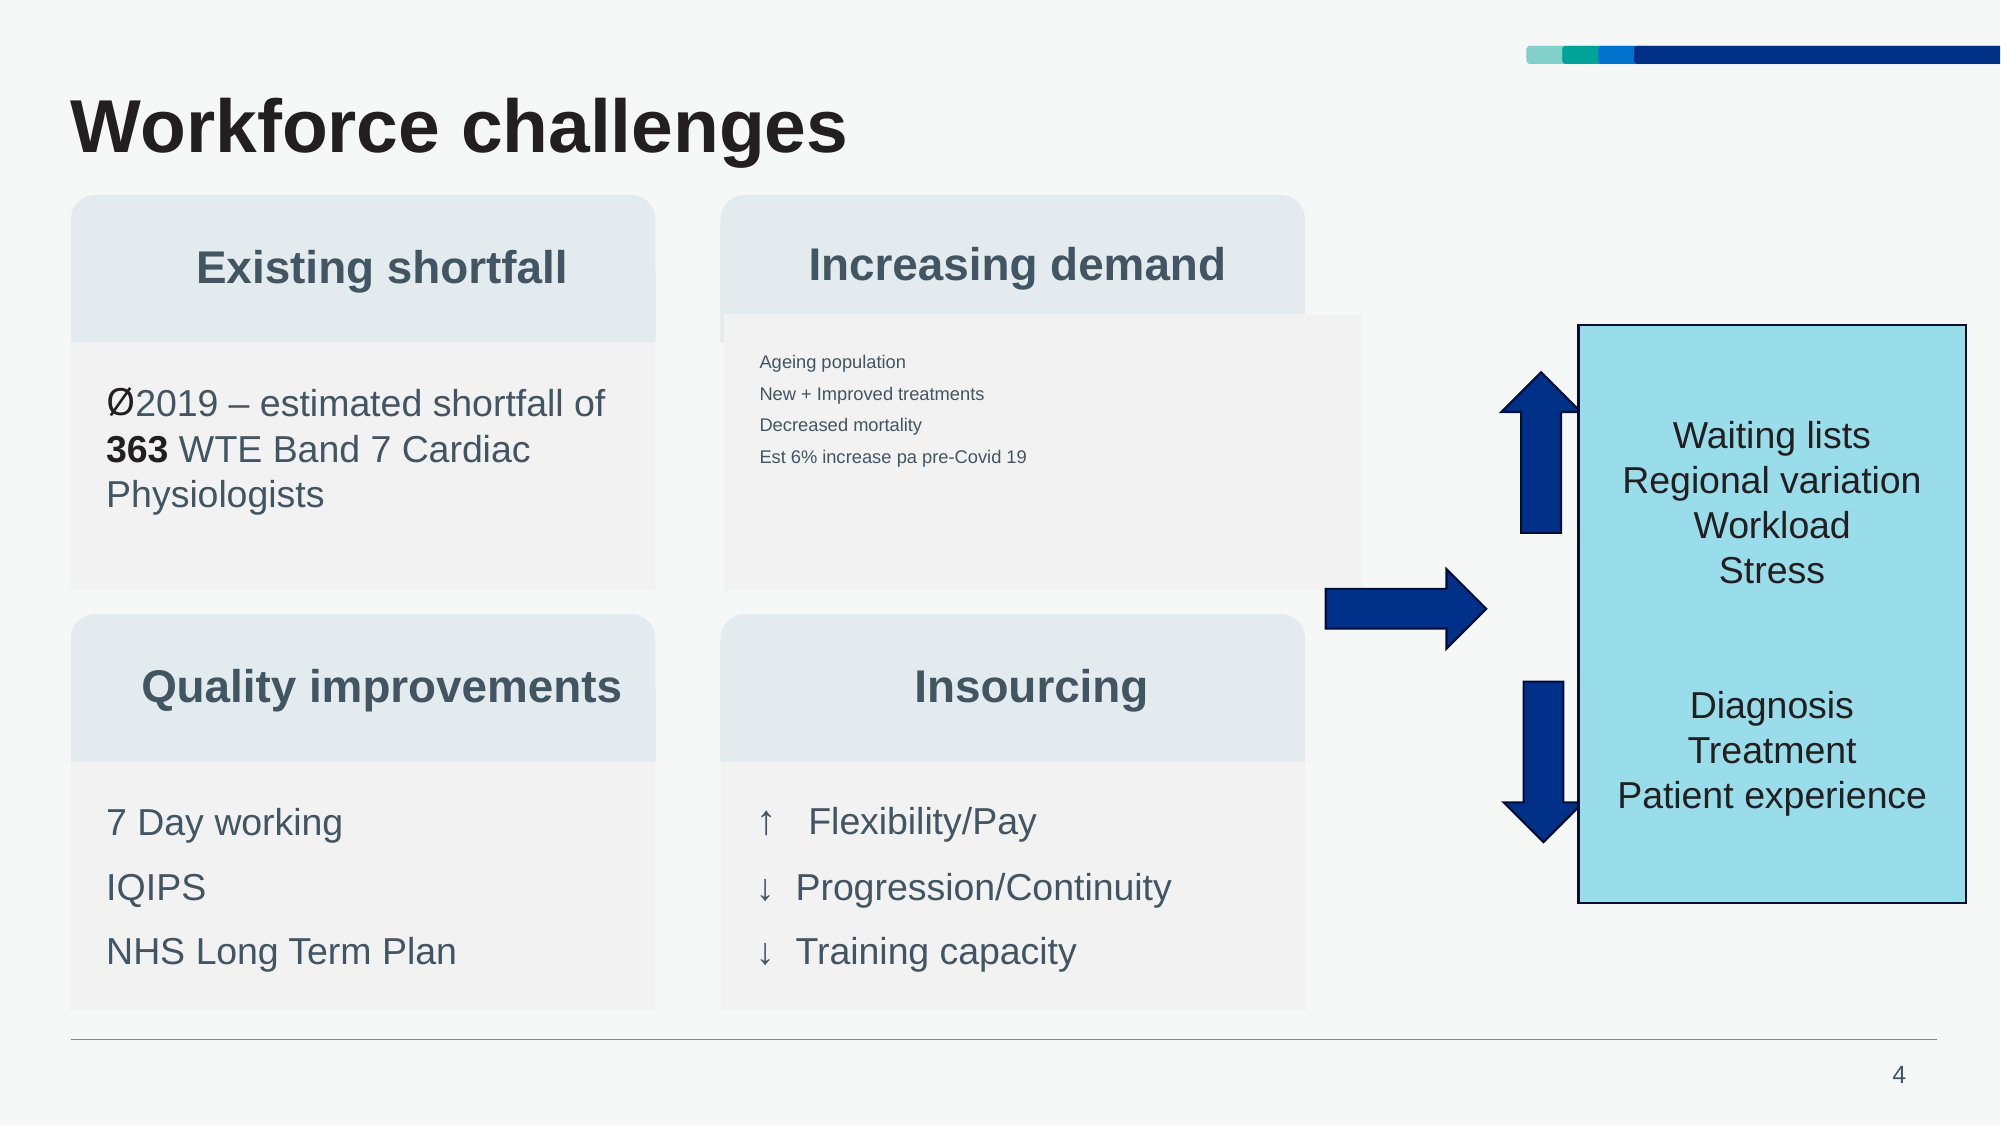

Workforce challenges
Increasing demand
Existing shortfall
Ageing population
New + Improved treatments
Decreased mortality
Est 6% increase pa pre-Covid 19
Waiting lists
Regional variation
Workload
Stress
Diagnosis
Treatment
Patient experience
# 2019 – estimated shortfall of 363 WTE Band 7 Cardiac Physiologists
Quality improvements
Insourcing
7 Day working
IQIPS
NHS Long Term Plan
↑ Flexibility/Pay
↓ Progression/Continuity
↓ Training capacity